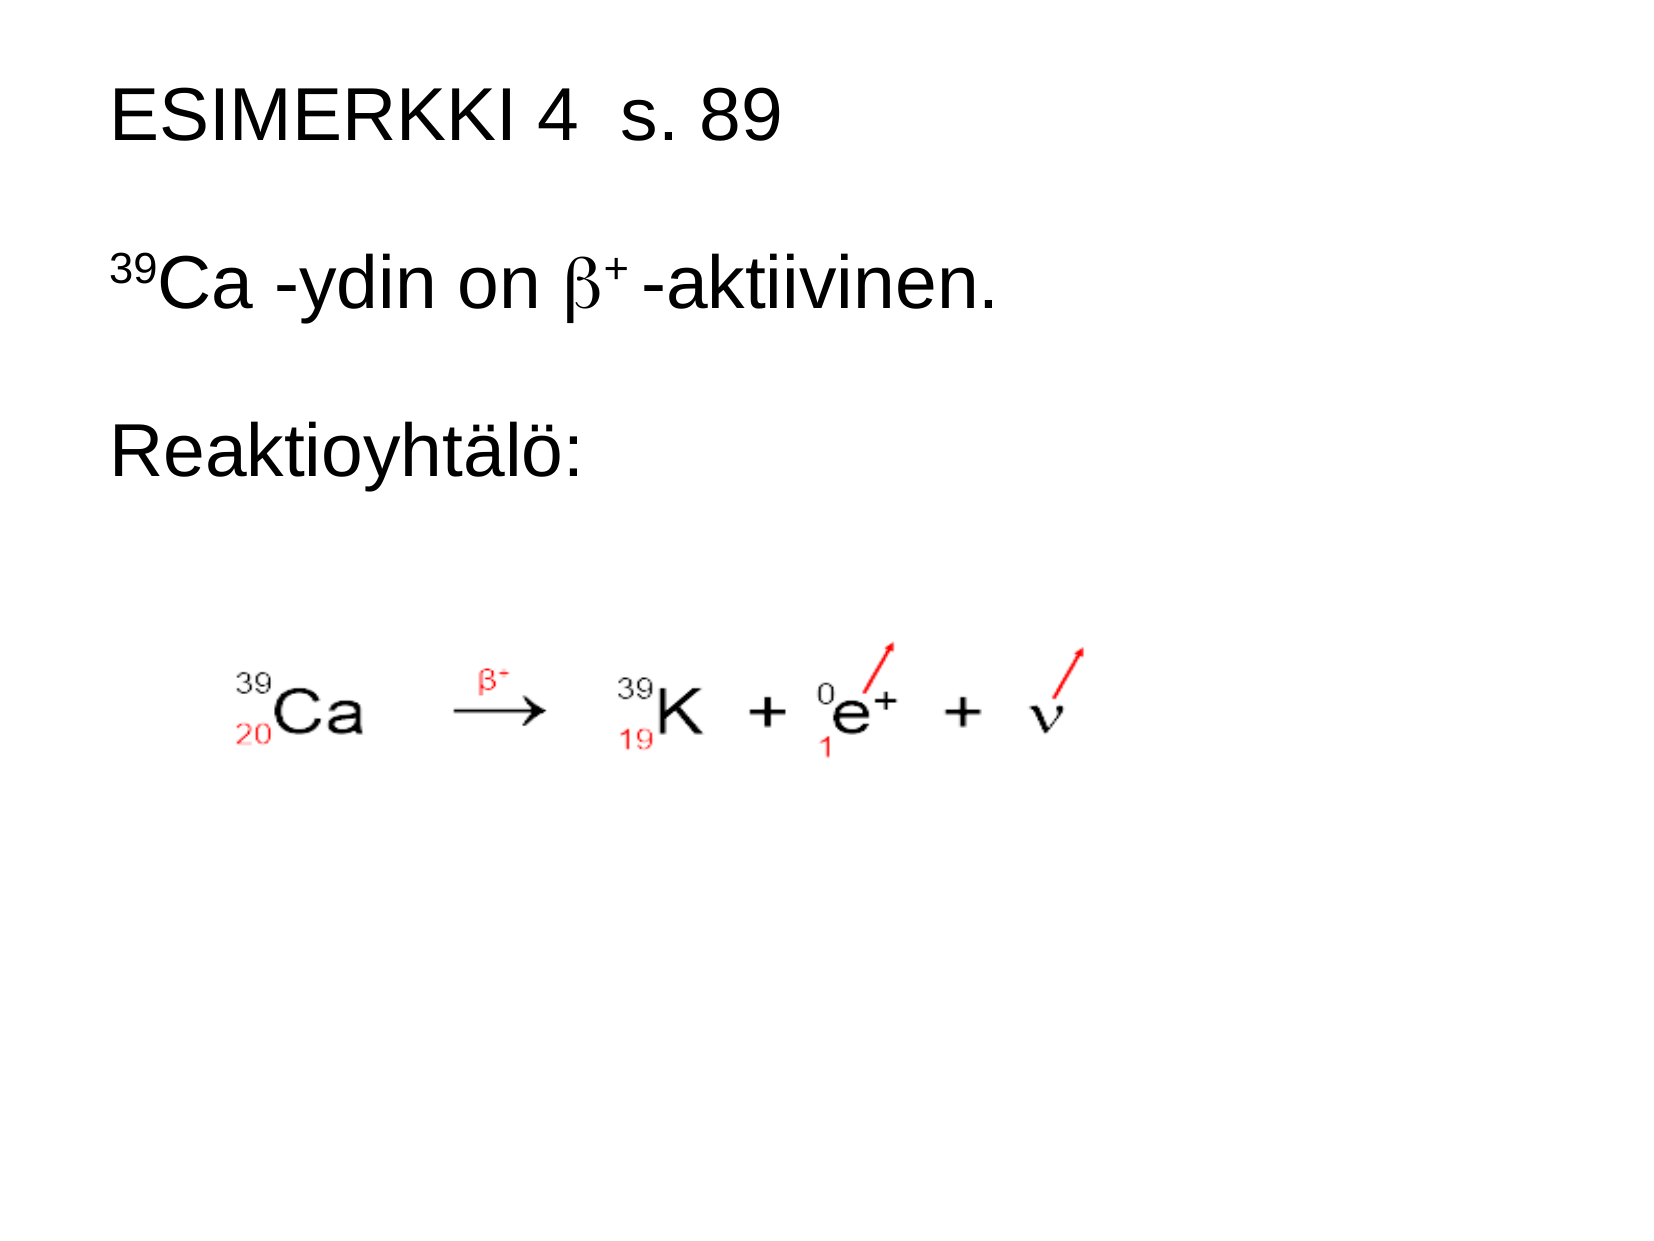

ESIMERKKI 4 s. 89
39Ca -ydin on b+ -aktiivinen.
Reaktioyhtälö: